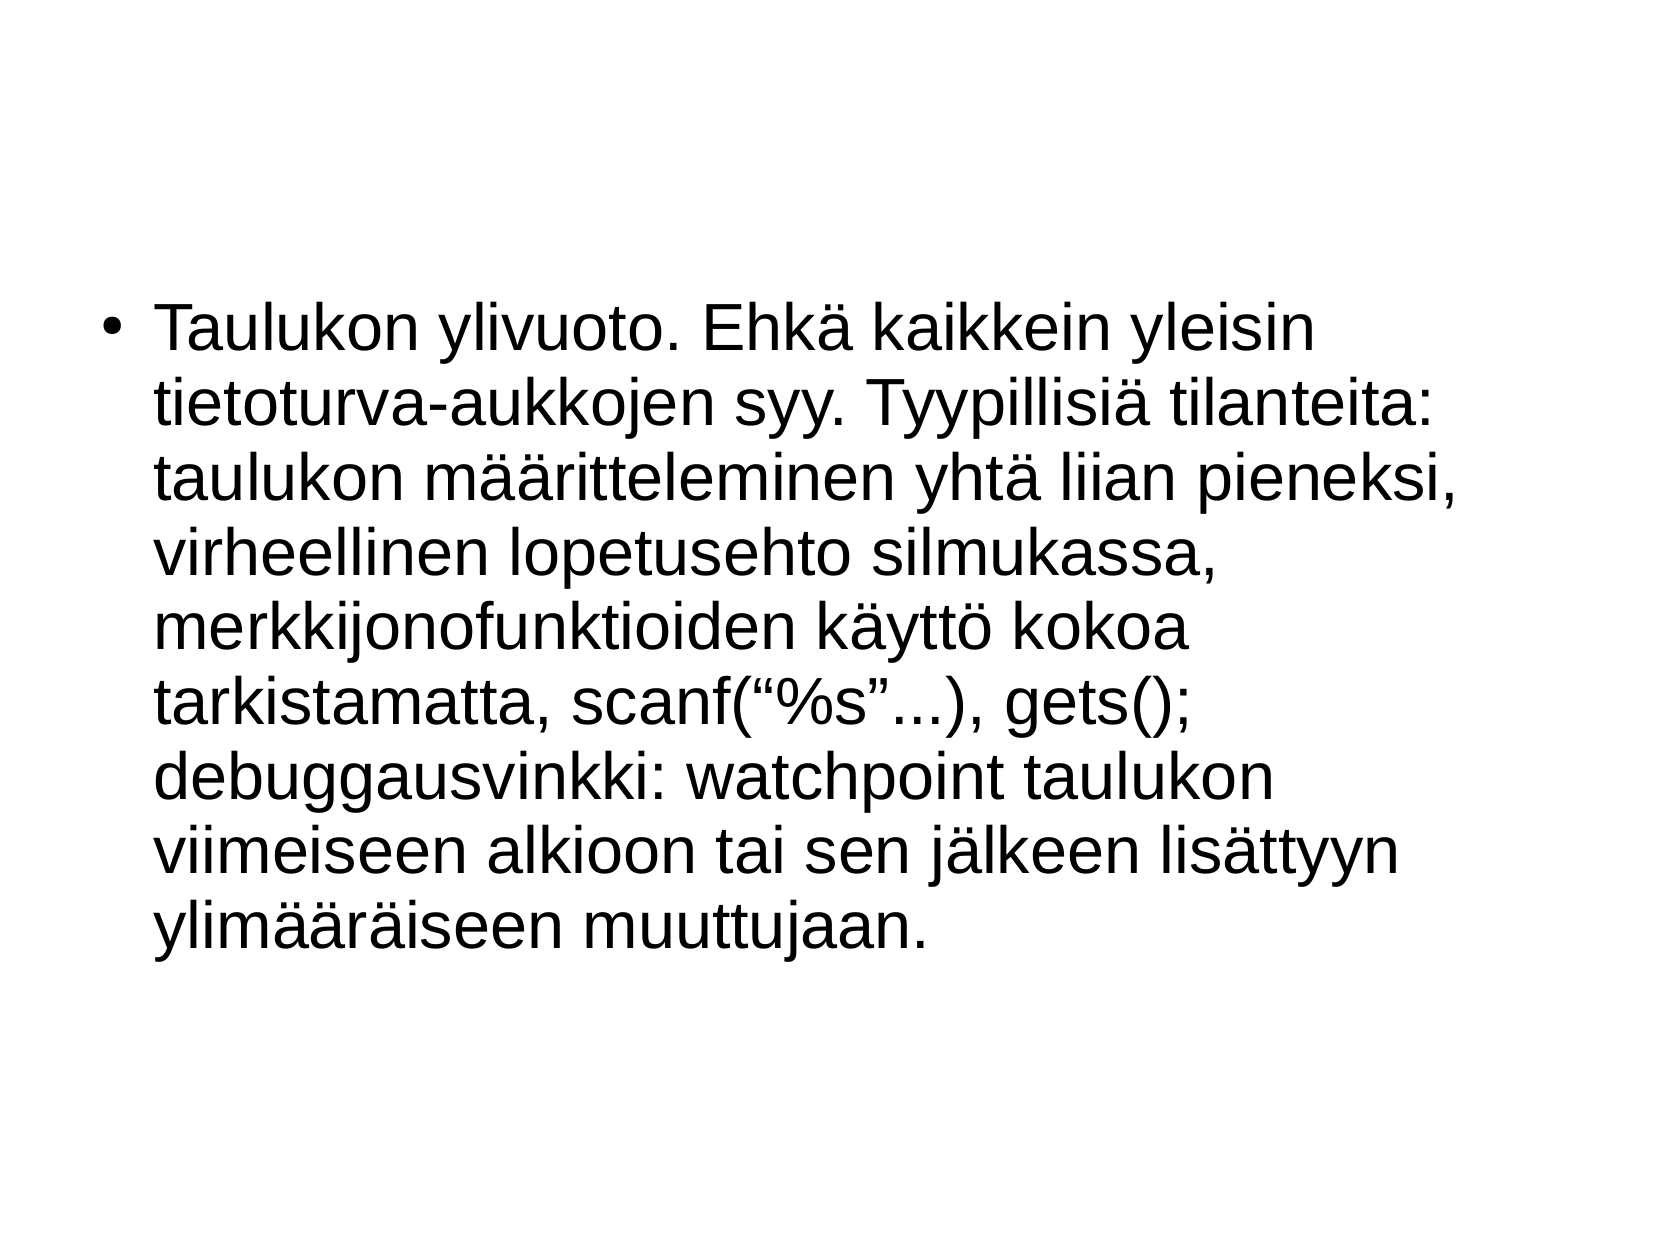

# Taulukon ylivuoto. Ehkä kaikkein yleisin tietoturva-aukkojen syy. Tyypillisiä tilanteita: taulukon määritteleminen yhtä liian pieneksi, virheellinen lopetusehto silmukassa, merkkijonofunktioiden käyttö kokoa tarkistamatta, scanf(“%s”...), gets(); debuggausvinkki: watchpoint taulukon viimeiseen alkioon tai sen jälkeen lisättyyn ylimääräiseen muuttujaan.